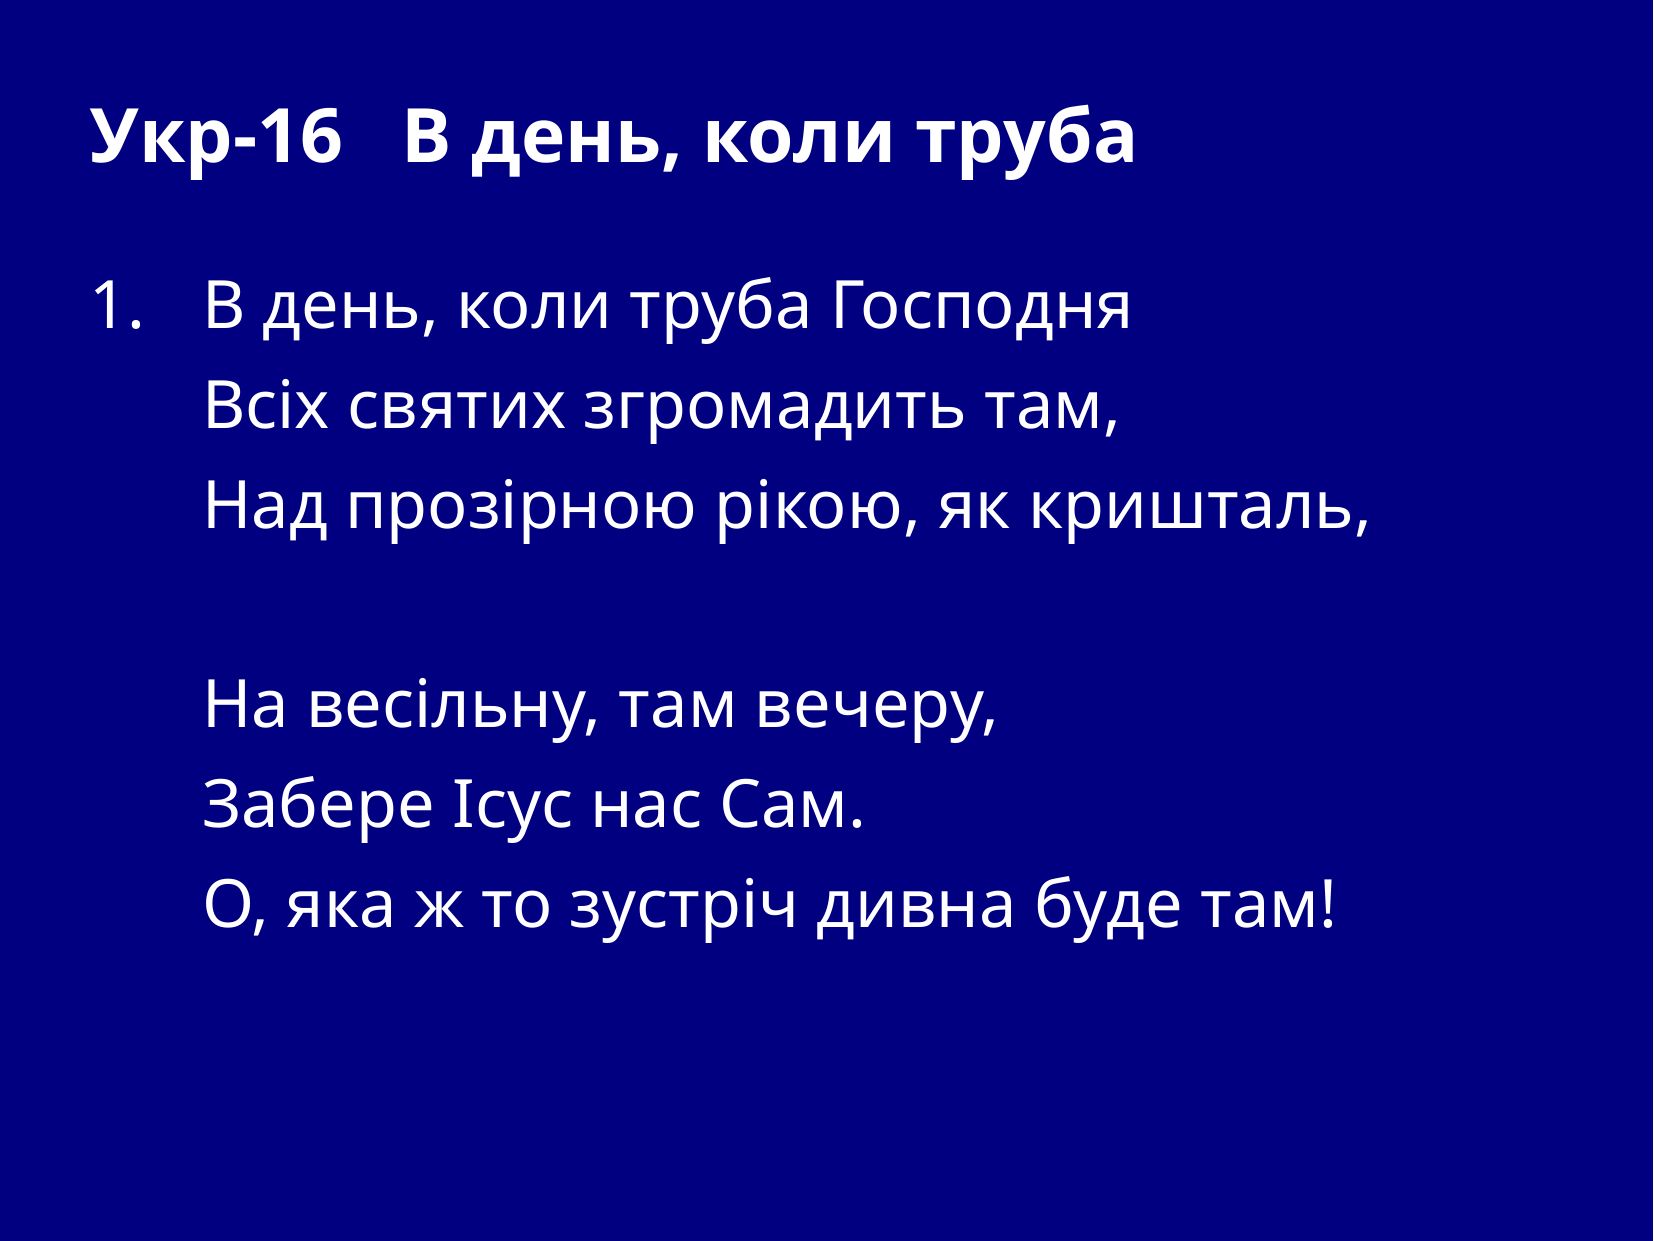

Укр-16 В день, коли труба
1.	В день, коли труба Господня
	Всіх святих згромадить там,
	Над прозірною рікою, як кришталь,
	На весільну, там вечеру,
	Забере Ісус нас Сам.
	О, яка ж то зустріч дивна буде там!